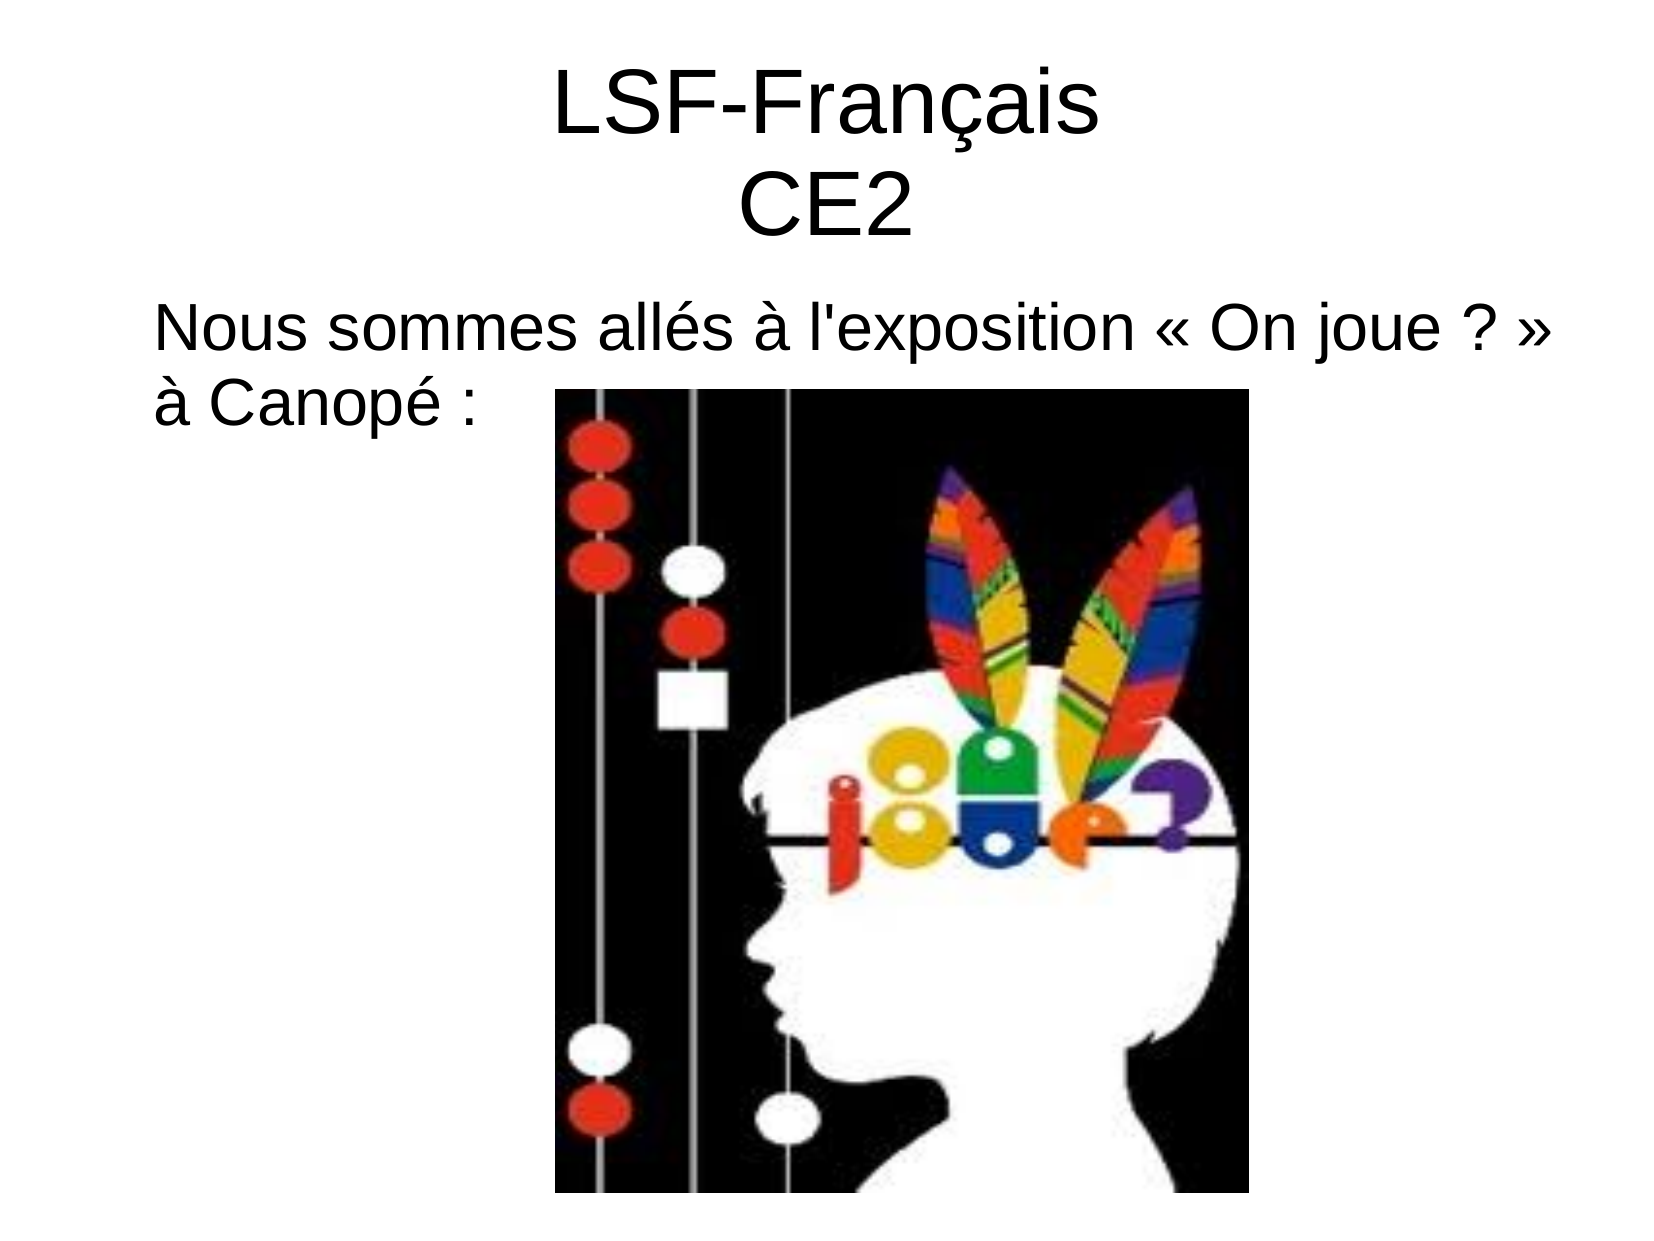

# LSF-Français CE2
Nous sommes allés à l'exposition « On joue ? » à Canopé :